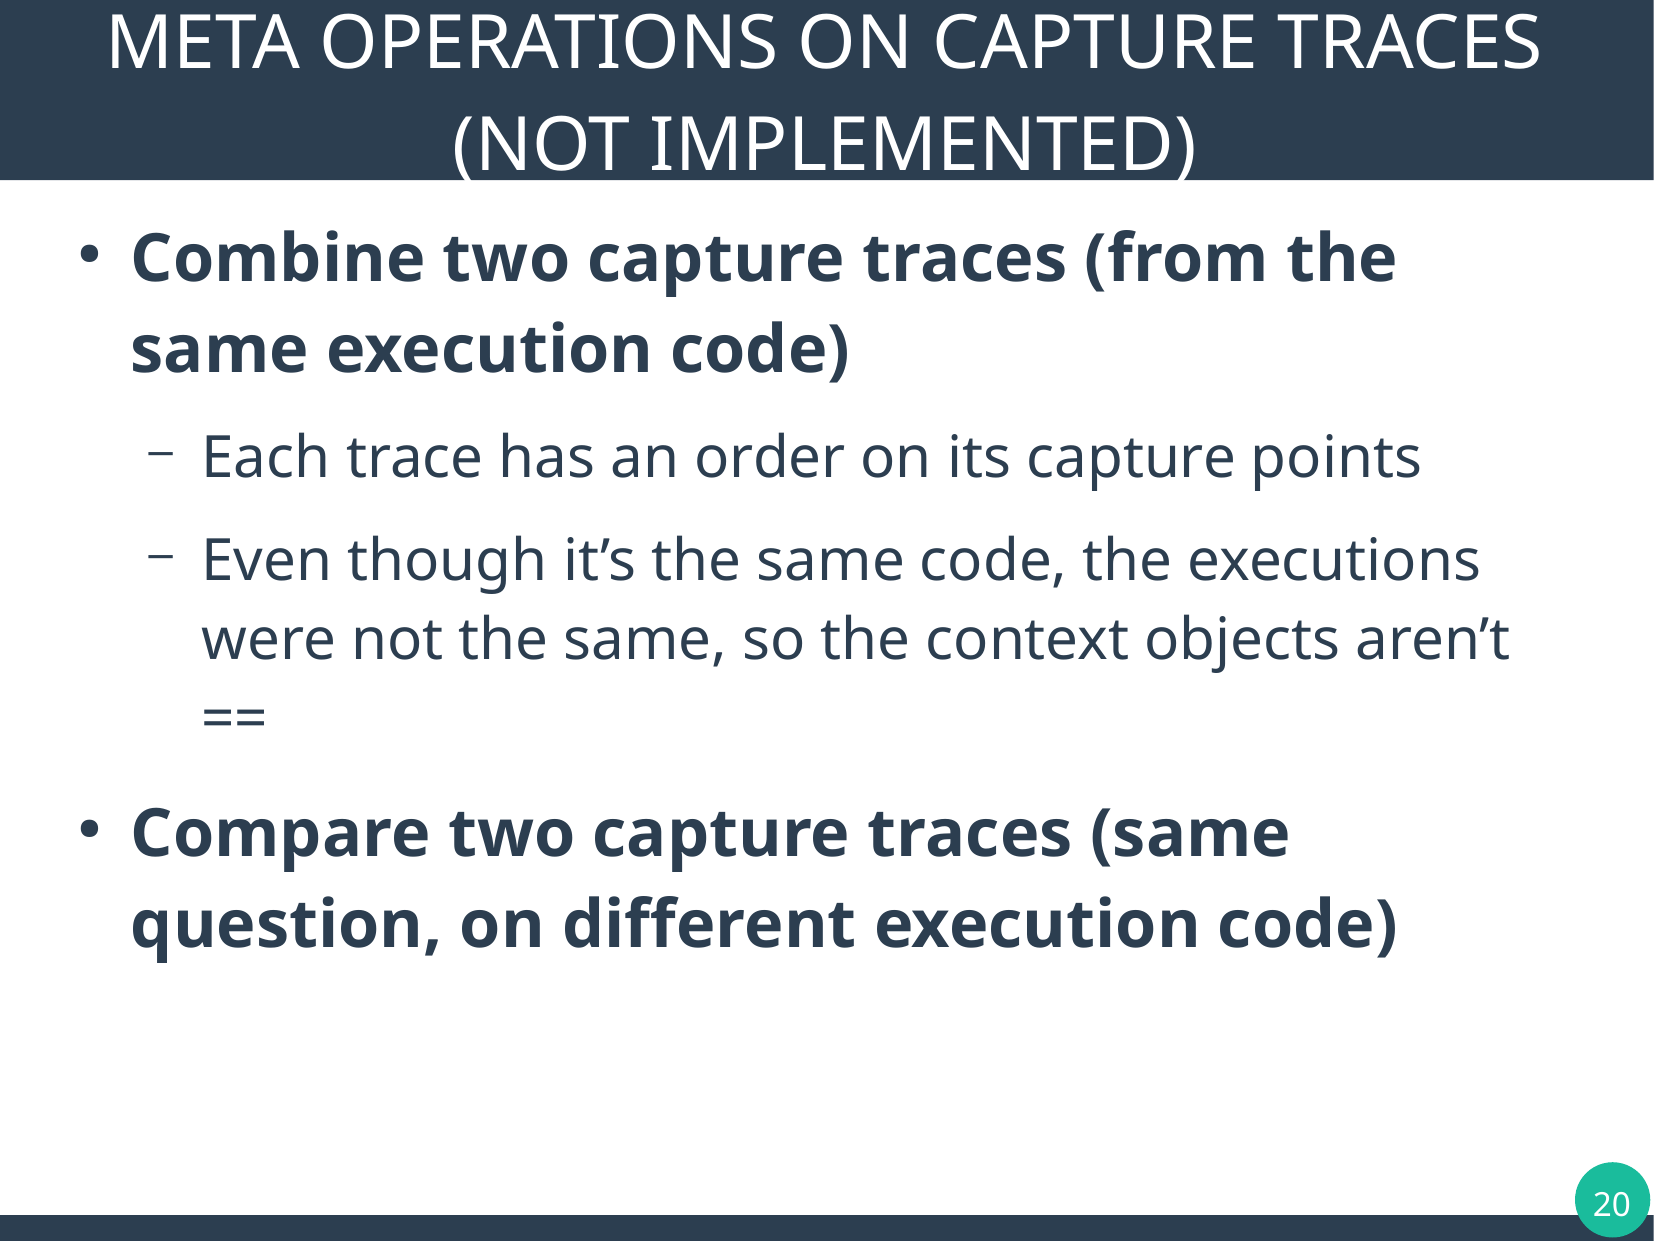

# Meta Operations on Capture Traces (Not implemented)
Combine two capture traces (from the same execution code)
Each trace has an order on its capture points
Even though it’s the same code, the executions were not the same, so the context objects aren’t ==
Compare two capture traces (same question, on different execution code)